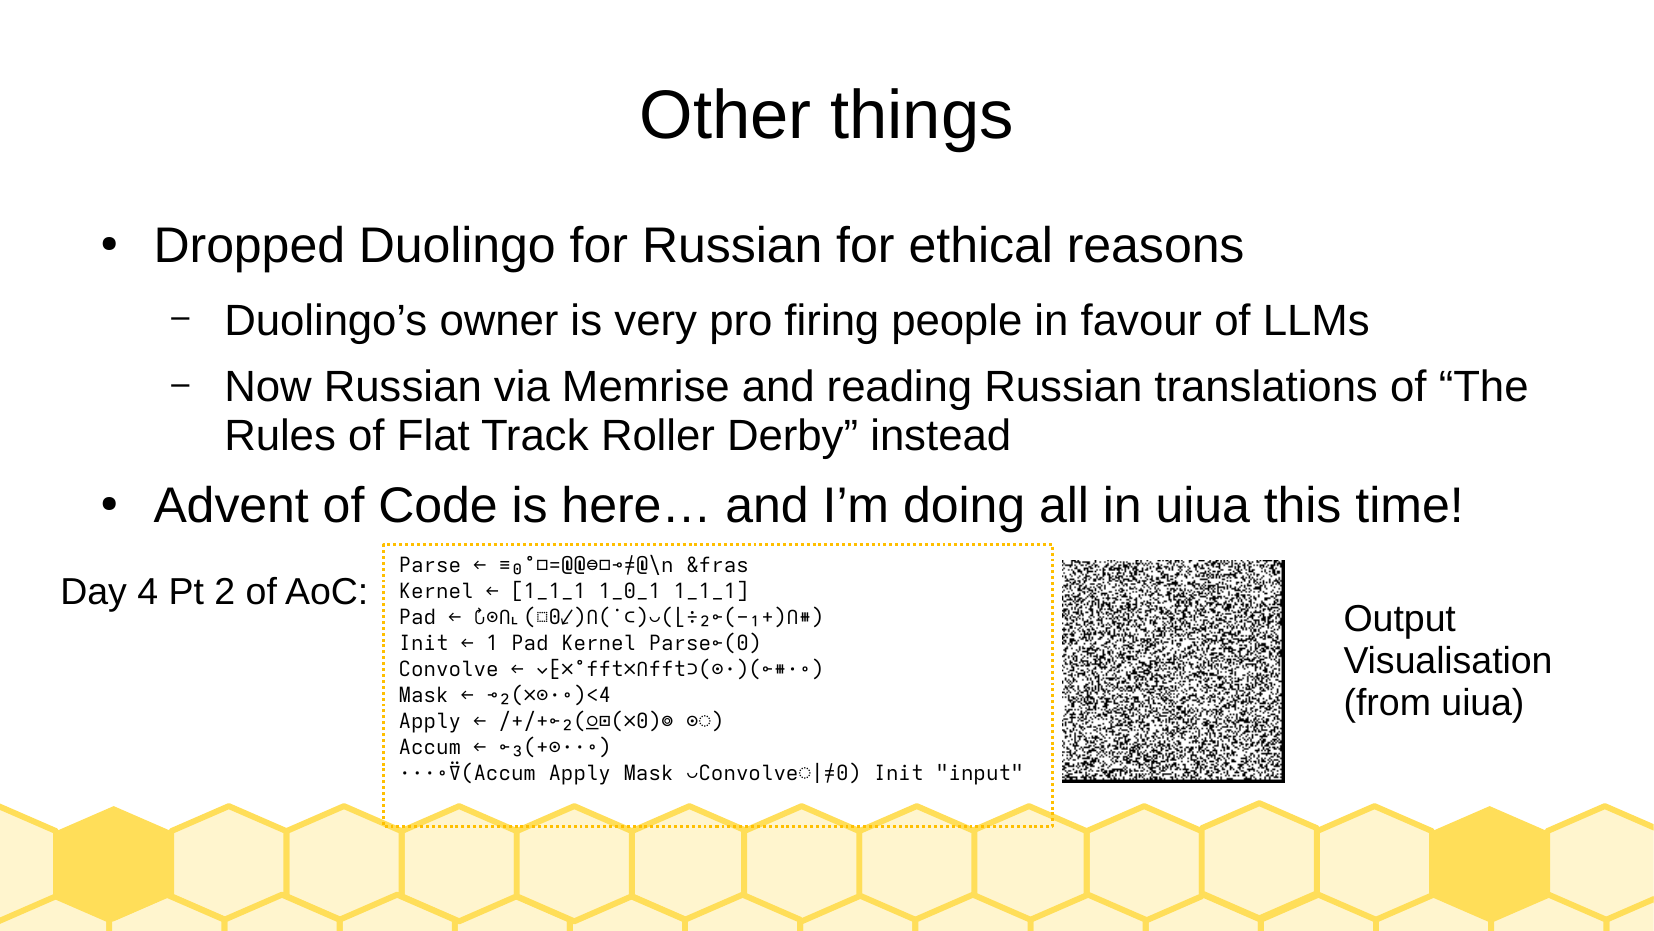

# Other things
Dropped Duolingo for Russian for ethical reasons
Duolingo’s owner is very pro firing people in favour of LLMs
Now Russian via Memrise and reading Russian translations of “The Rules of Flat Track Roller Derby” instead
Advent of Code is here… and I’m doing all in uiua this time!
Parse ← ≡₀°□=@@⊜□⊸≠@\n &fras
Kernel ← [1_1_1 1_0_1 1_1_1]
Pad ← ↻⊙∩⌞(⬚0↙)∩(˙⊂)◡(⌊÷₂⟜(-₁+)∩⧻)
Init ← 1 Pad Kernel Parse⟜(0)
Convolve ← ⌵⁅×°fft×∩fft⊃(⊙⋅)(⟜⧻⋅∘)
Mask ← ⊸₂(×⊙⋅∘)<4
Apply ← /+/+⟜₂(⍜⊡(×0)⊚ ⊙◌)
Accum ← ⟜₃(+⊙⋅⋅∘)
⋅⋅⋅∘⍢(Accum Apply Mask ◡Convolve◌|≠0) Init "input"
Day 4 Pt 2 of AoC:
Output
Visualisation
(from uiua)